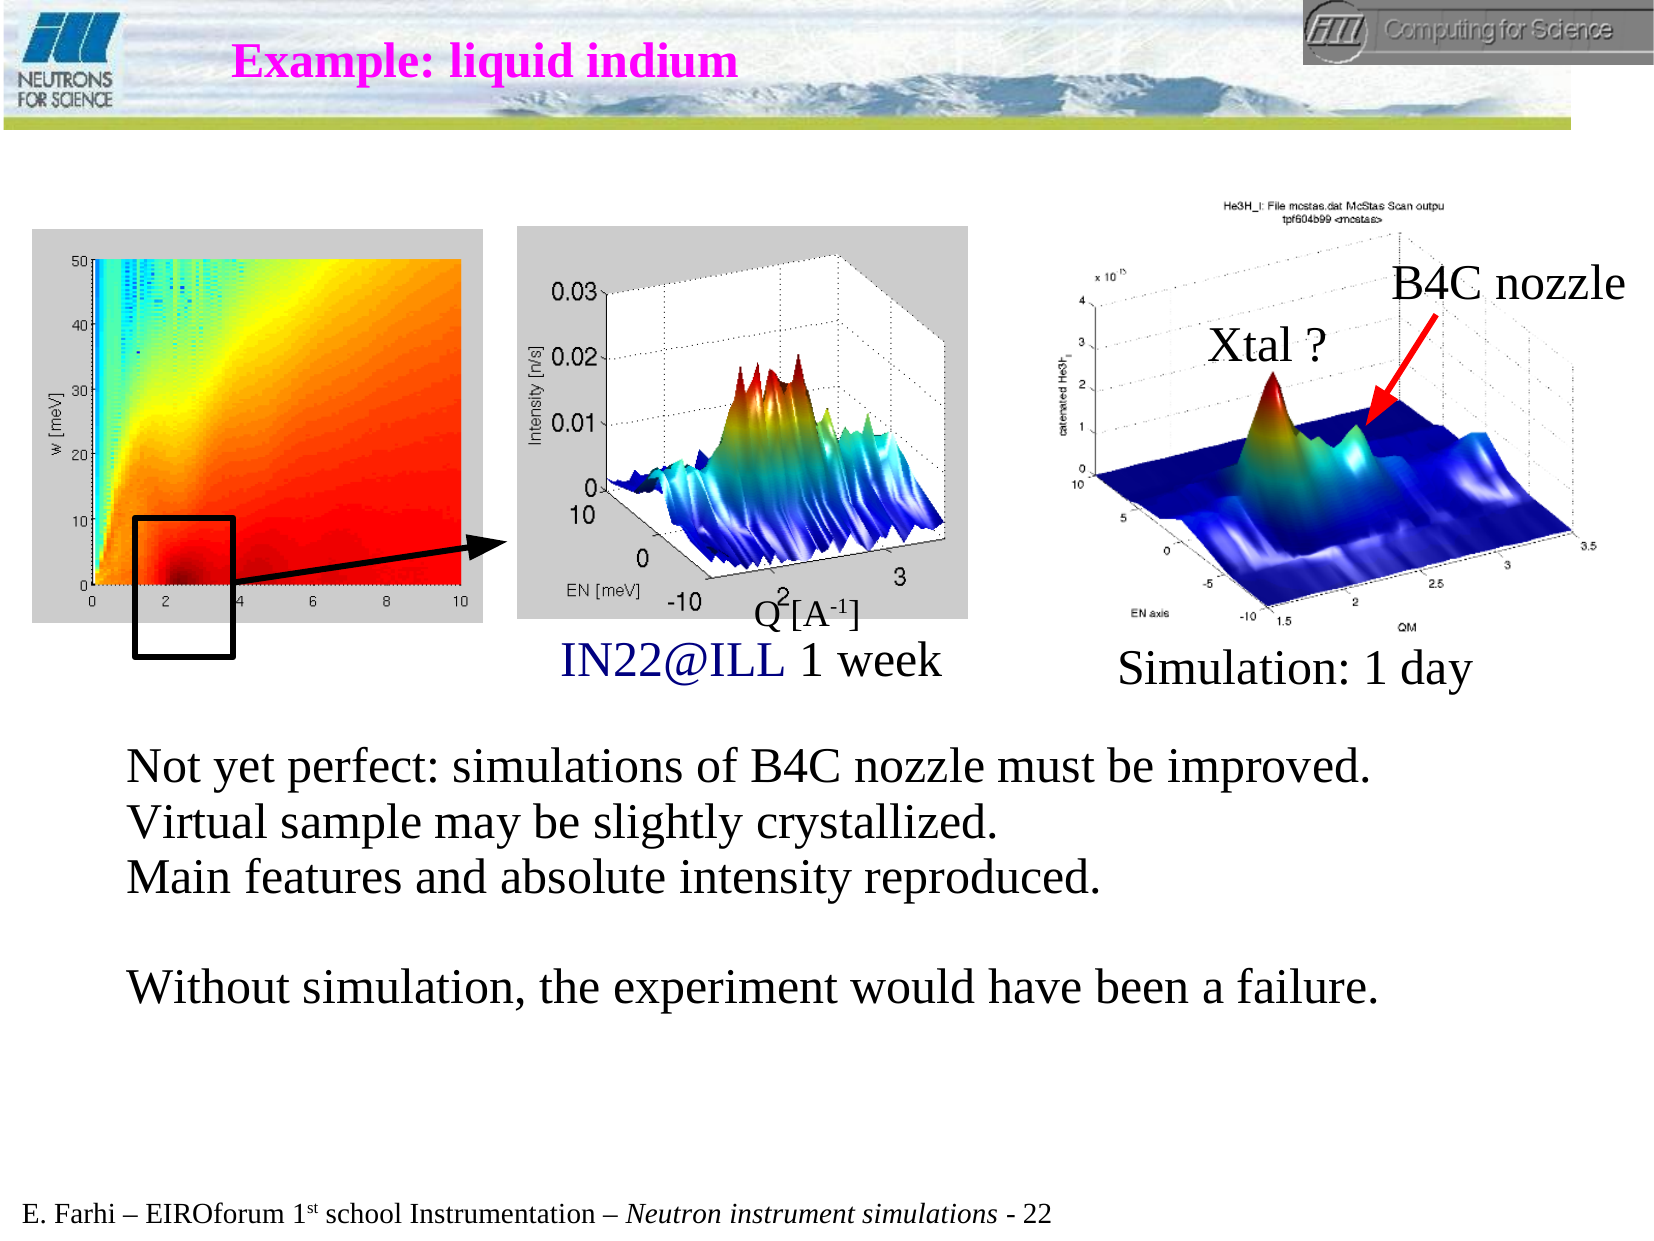

Example: liquid indium
B4C nozzle
Xtal ?
Q [A-1]
IN22@ILL 1 week
Simulation: 1 day
Not yet perfect: simulations of B4C nozzle must be improved.
Virtual sample may be slightly crystallized.
Main features and absolute intensity reproduced.
Without simulation, the experiment would have been a failure.